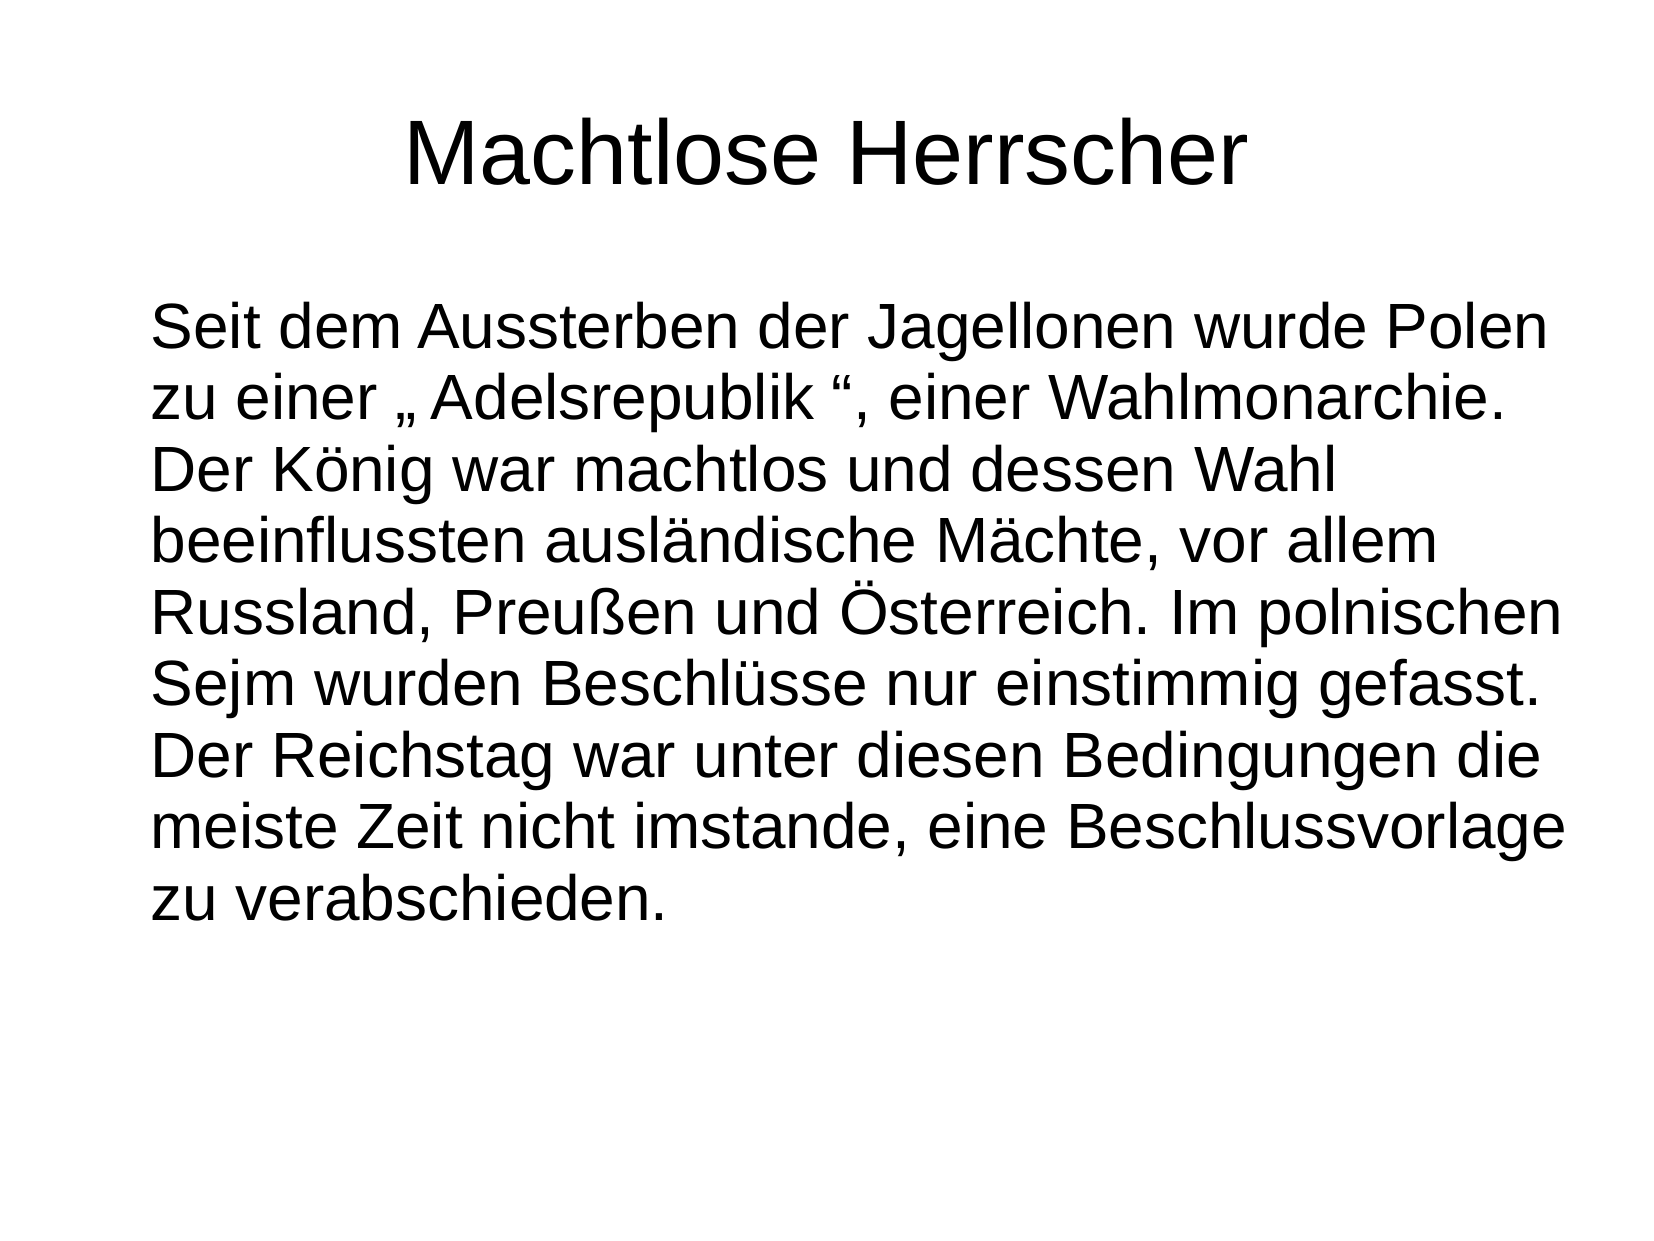

# Machtlose Herrscher
Seit dem Aussterben der Jagellonen wurde Polen zu einer „ Adelsrepublik “, einer Wahlmonarchie. Der König war machtlos und dessen Wahl beeinflussten ausländische Mächte, vor allem Russland, Preußen und Österreich. Im polnischen Sejm wurden Beschlüsse nur einstimmig gefasst. Der Reichstag war unter diesen Bedingungen die meiste Zeit nicht imstande, eine Beschlussvorlage zu verabschieden.